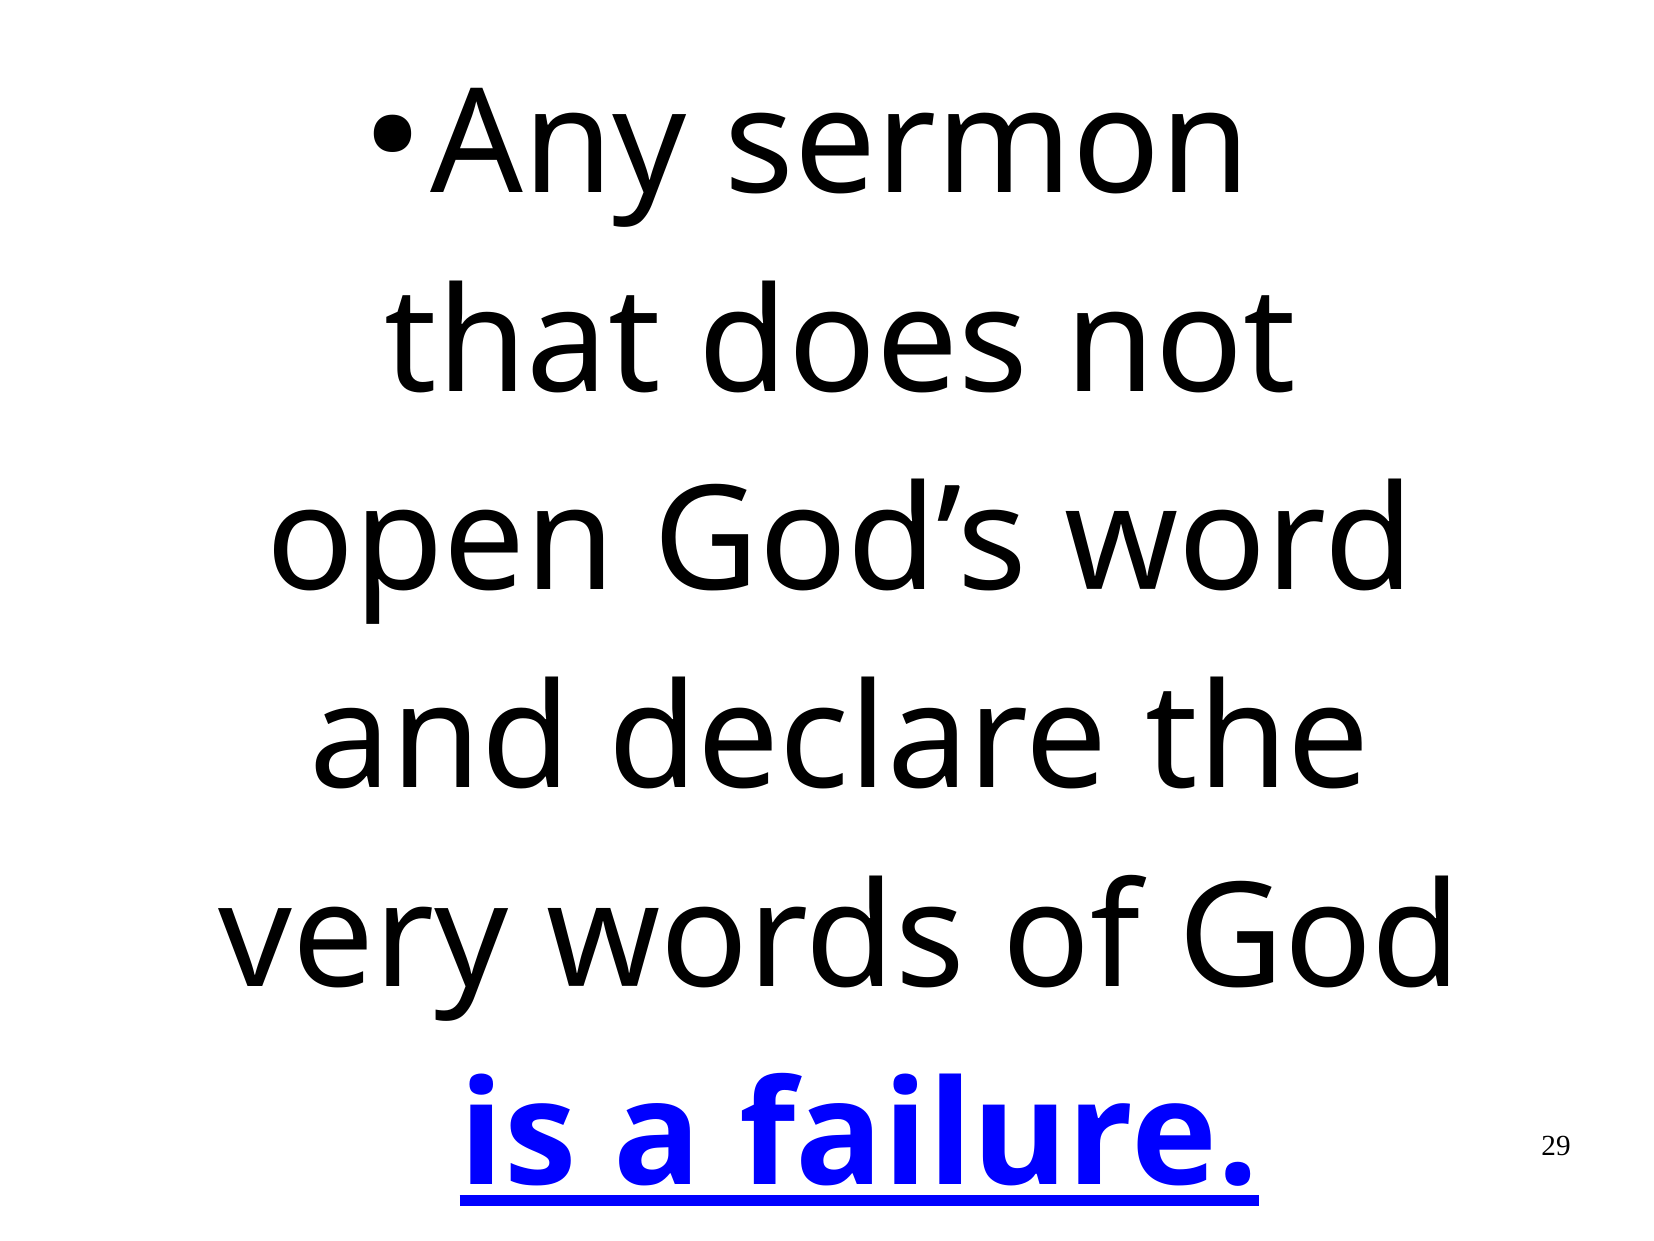

# Any sermon that does not open God’s word and declare the very words of God is a failure.
29